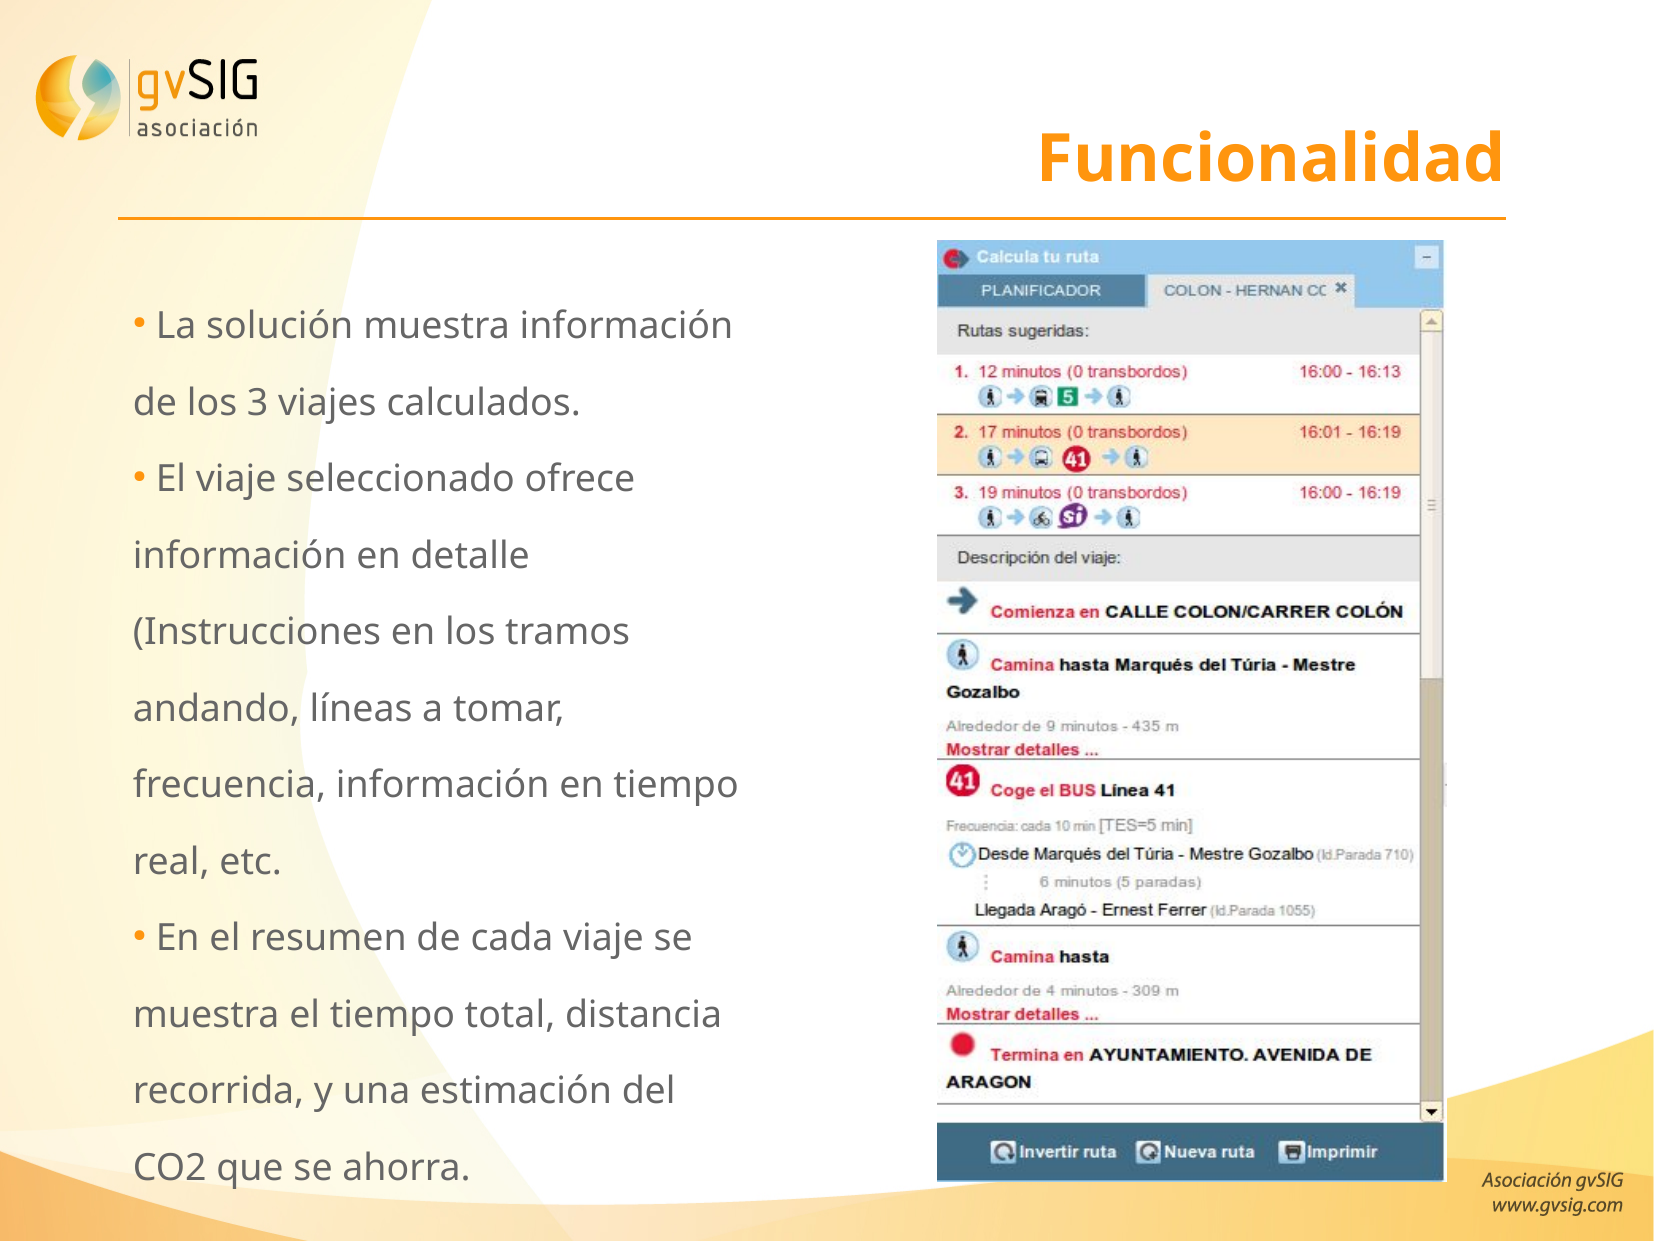

# Funcionalidad
 La solución muestra información de los 3 viajes calculados.
 El viaje seleccionado ofrece información en detalle (Instrucciones en los tramos andando, líneas a tomar, frecuencia, información en tiempo real, etc.
 En el resumen de cada viaje se muestra el tiempo total, distancia recorrida, y una estimación del CO2 que se ahorra.